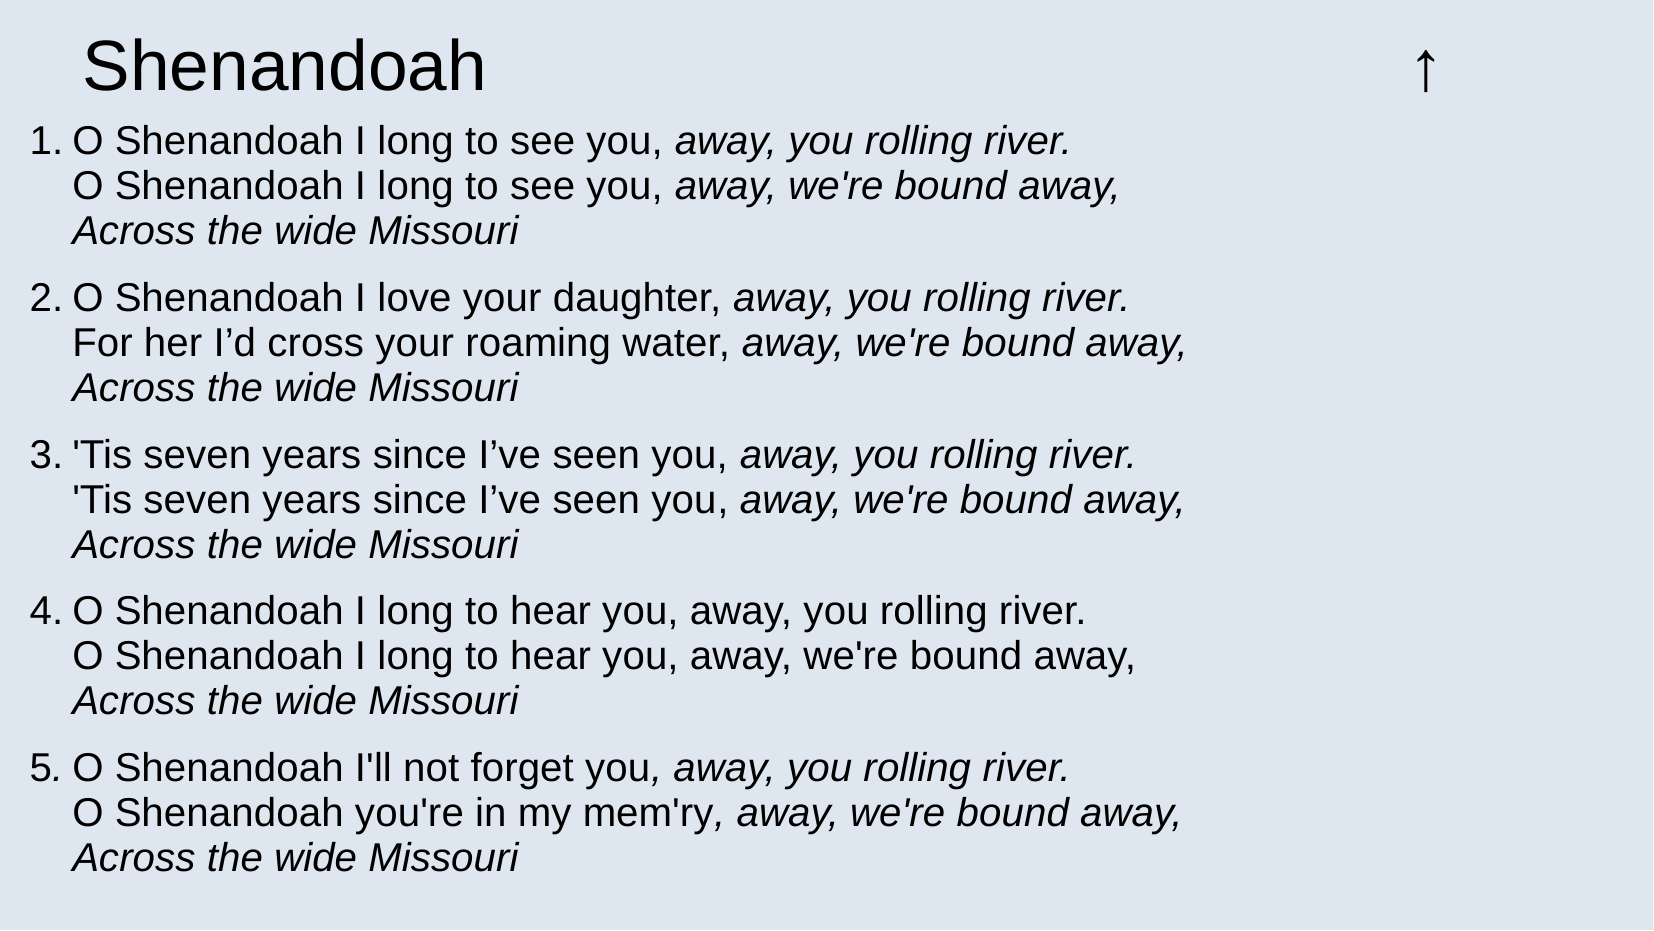

# Shenandoah	↑
1.		O Shenandoah I long to see you, away, you rolling river.
		O Shenandoah I long to see you, away, we're bound away,
		Across the wide Missouri
2.		O Shenandoah I love your daughter, away, you rolling river.
		For her I’d cross your roaming water, away, we're bound away,
		Across the wide Missouri
3.		'Tis seven years since I’ve seen you, away, you rolling river.
		'Tis seven years since I’ve seen you, away, we're bound away,
		Across the wide Missouri
4.		O Shenandoah I long to hear you, away, you rolling river.
		O Shenandoah I long to hear you, away, we're bound away,
		Across the wide Missouri
5.		O Shenandoah I'll not forget you, away, you rolling river.
		O Shenandoah you're in my mem'ry, away, we're bound away,
		Across the wide Missouri